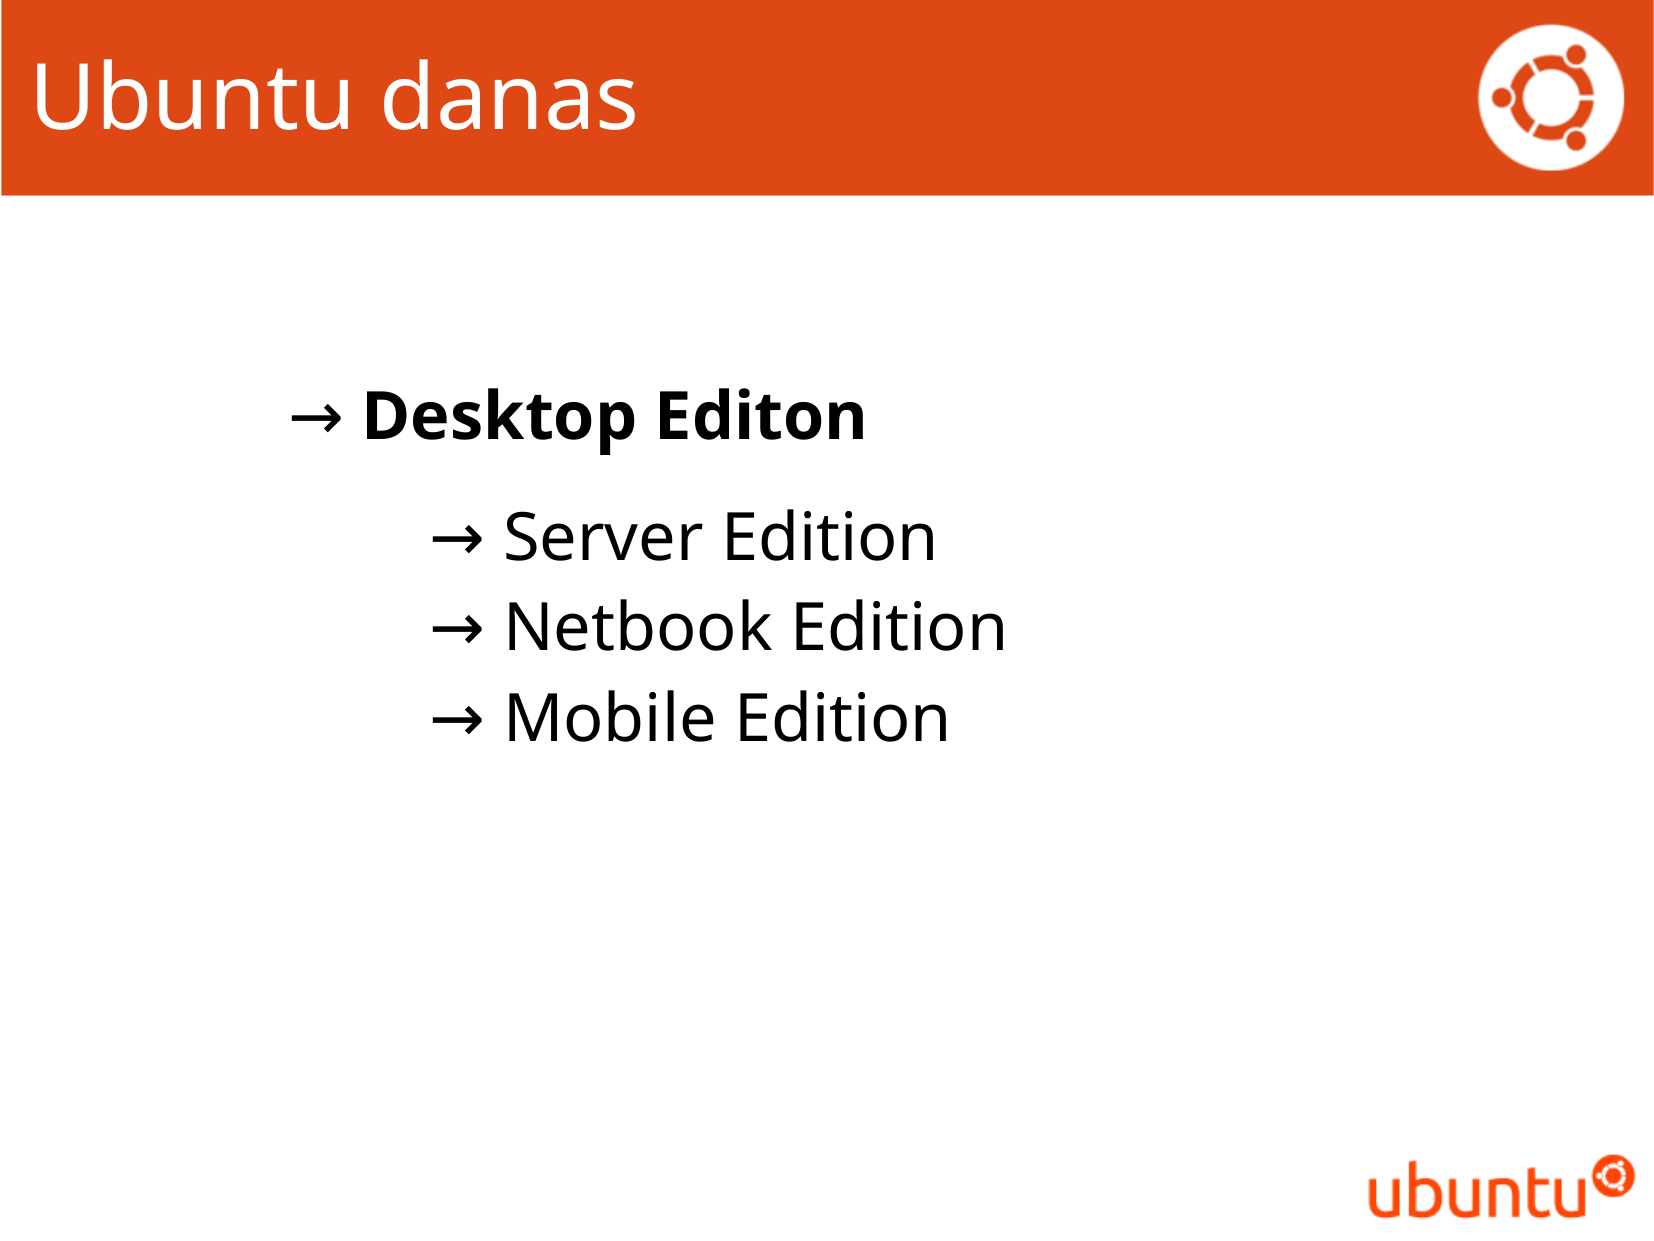

# Ubuntu danas
→ Desktop Editon
→ Server Edition → Netbook Edition → Mobile Edition